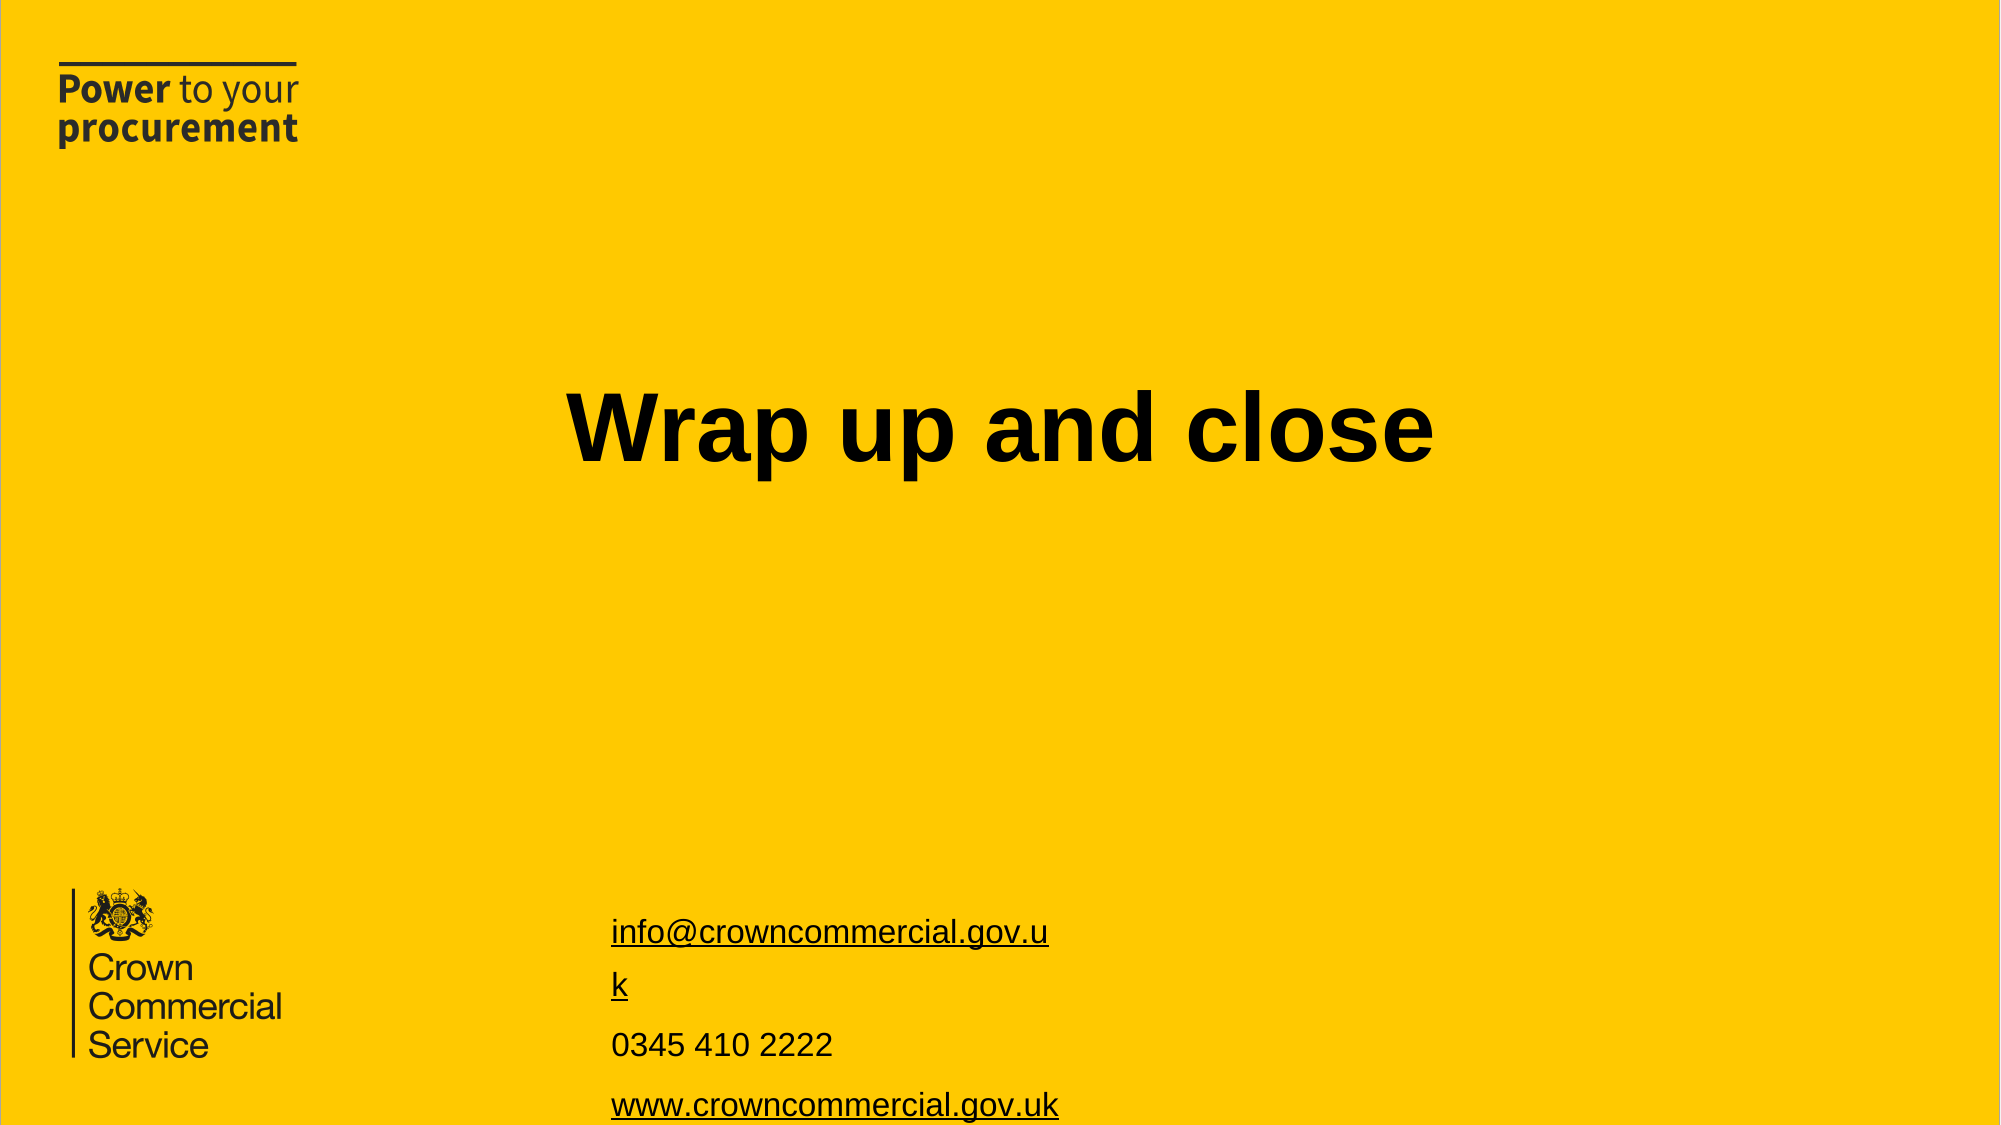

Wrap up and close
# info@crowncommercial.gov.uk
0345 410 2222
www.crowncommercial.gov.uk